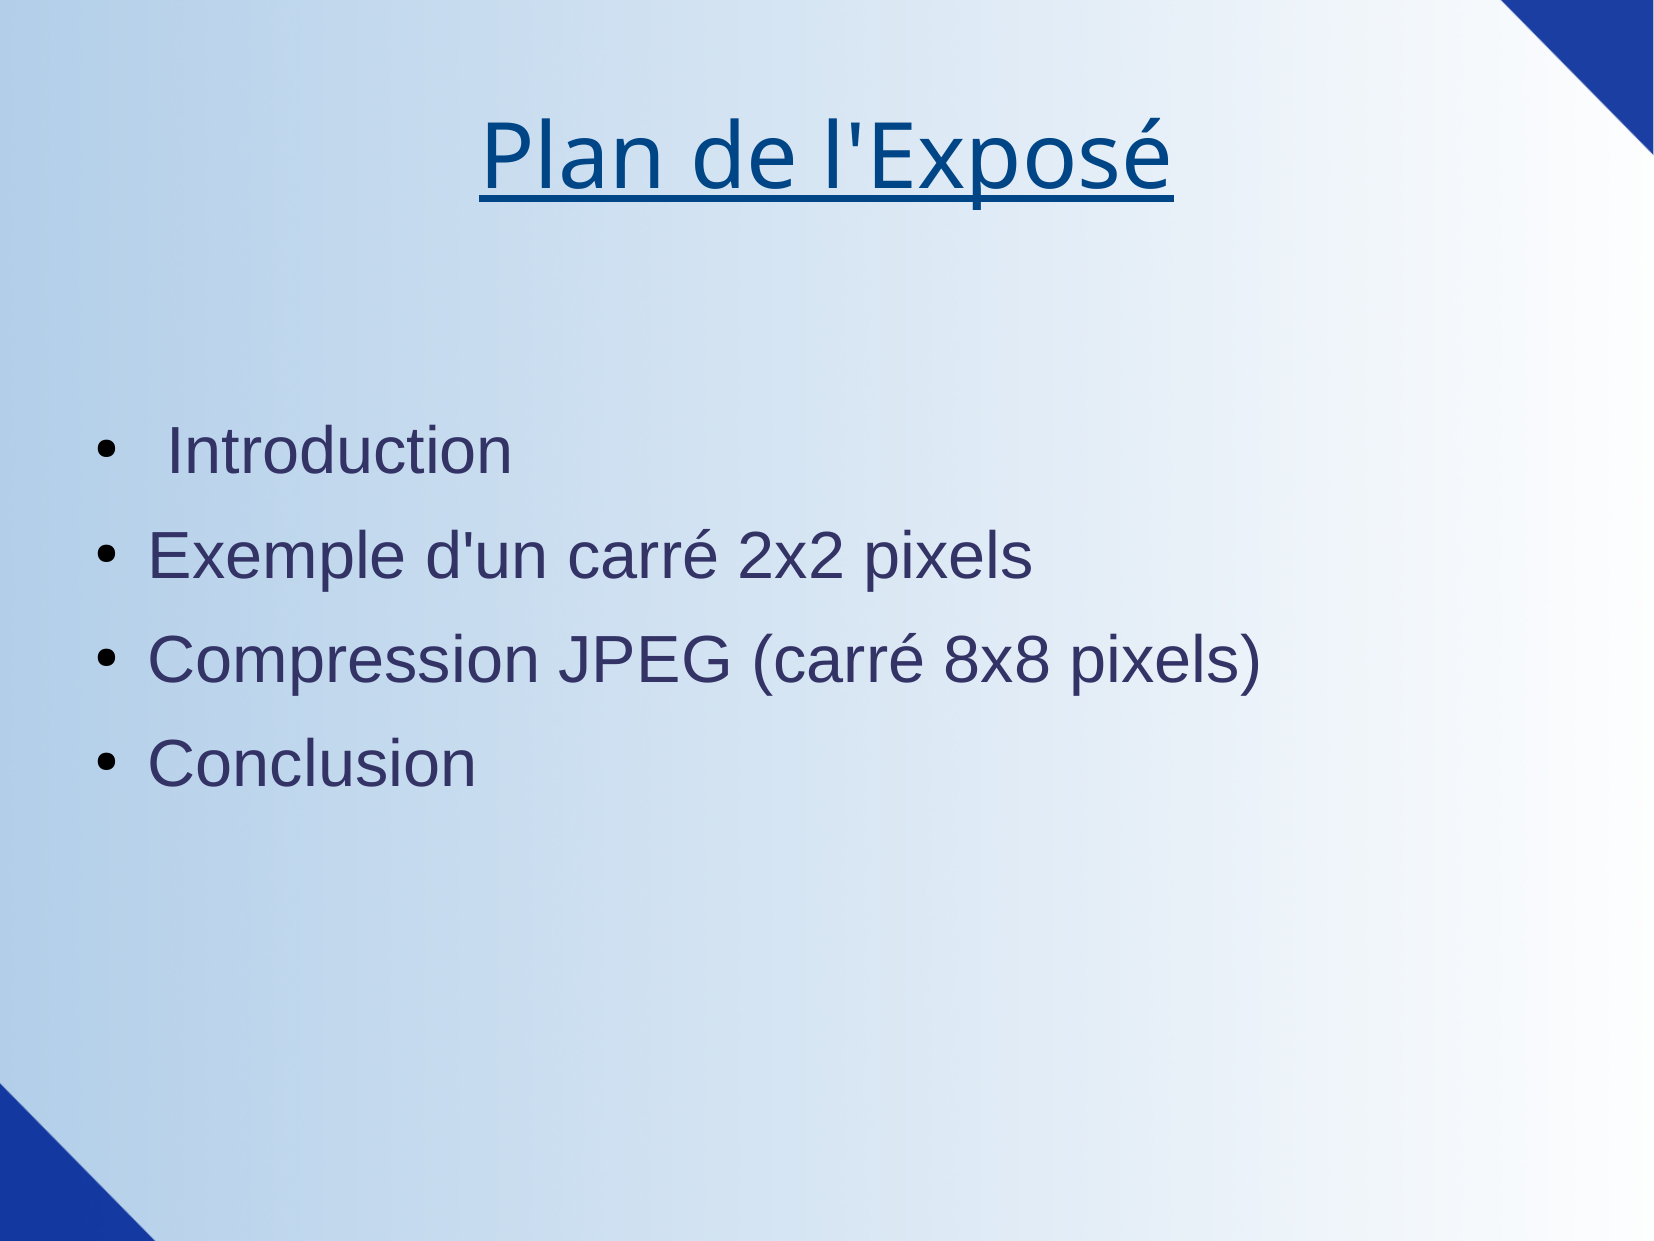

# Plan de l'Exposé
 Introduction
Exemple d'un carré 2x2 pixels
Compression JPEG (carré 8x8 pixels)
Conclusion